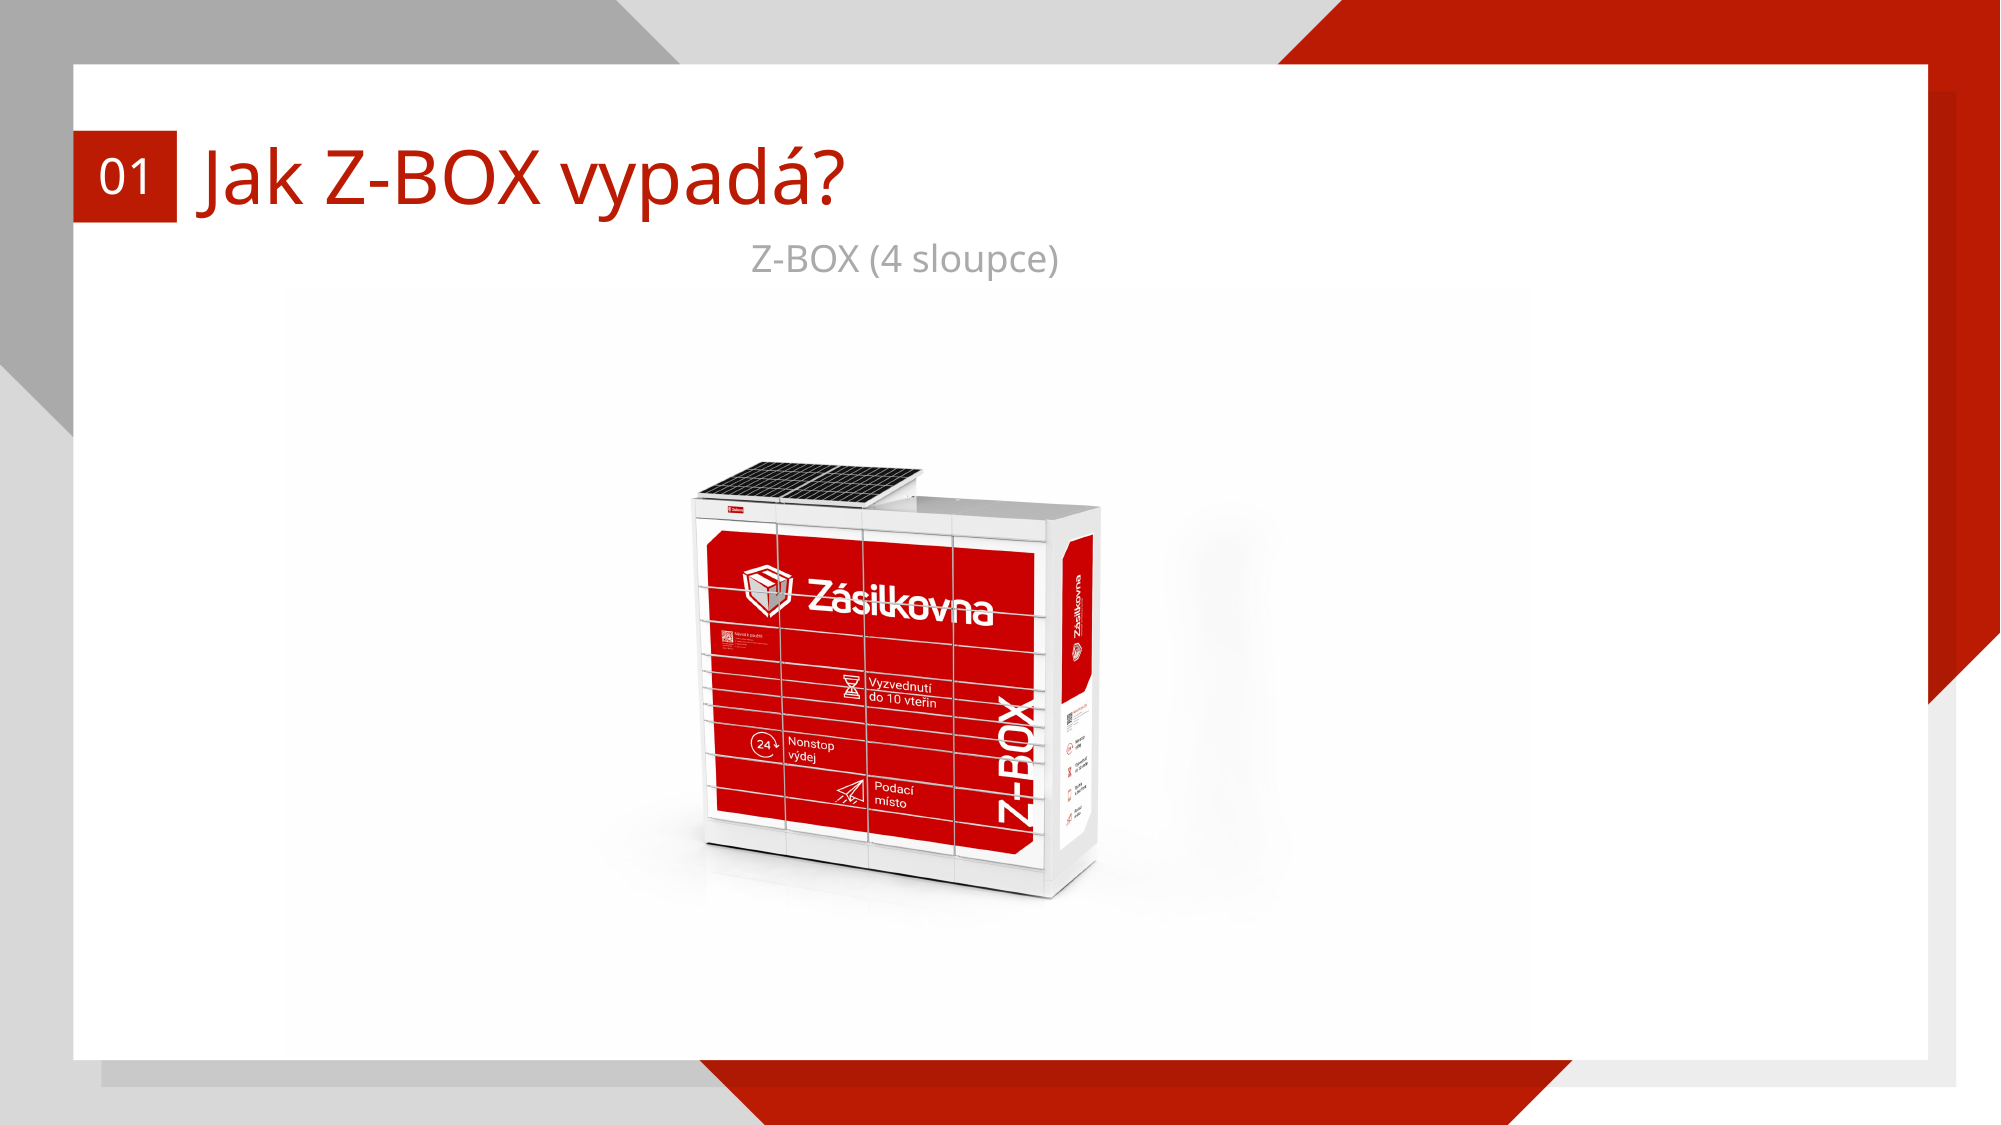

Jak Z-BOX vypadá?
01
Z-BOX (4 sloupce)